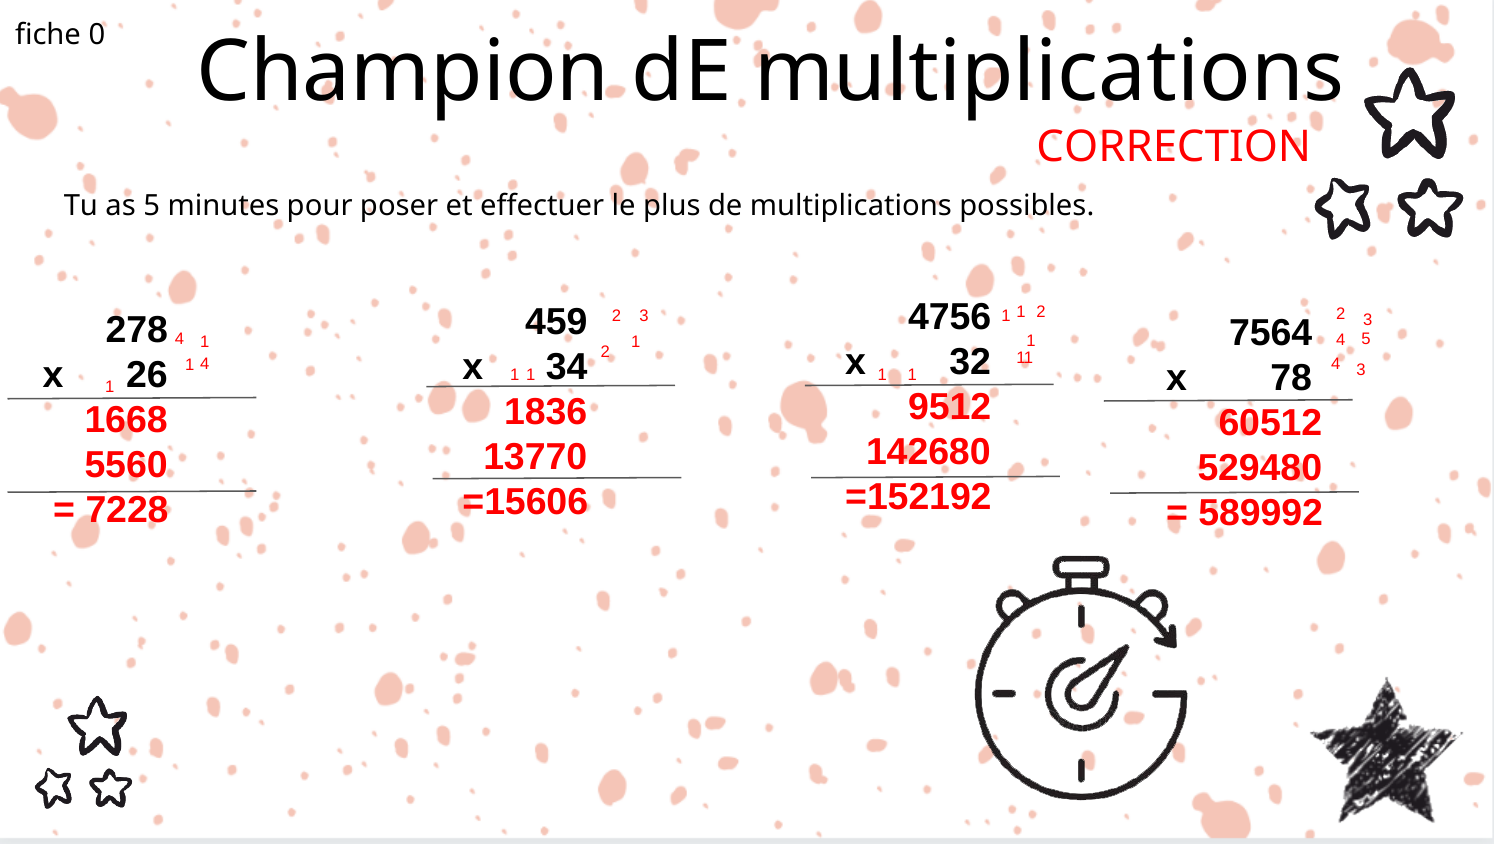

fiche 0
Champion dE multiplications
CORRECTION
Tu as 5 minutes pour poser et effectuer le plus de multiplications possibles.
 4756
x 32
 9512
 142680
=152192
 459
x 34
 1836
 13770
=15606
1
2
2
 278
x 26
 1668
 5560
 = 7228
2
3
1
 7564
x 78
 60512
 529480
= 589992
3
5
4
4
1
1
1
2
1
1
4
4
1
3
1
1
1
1
1